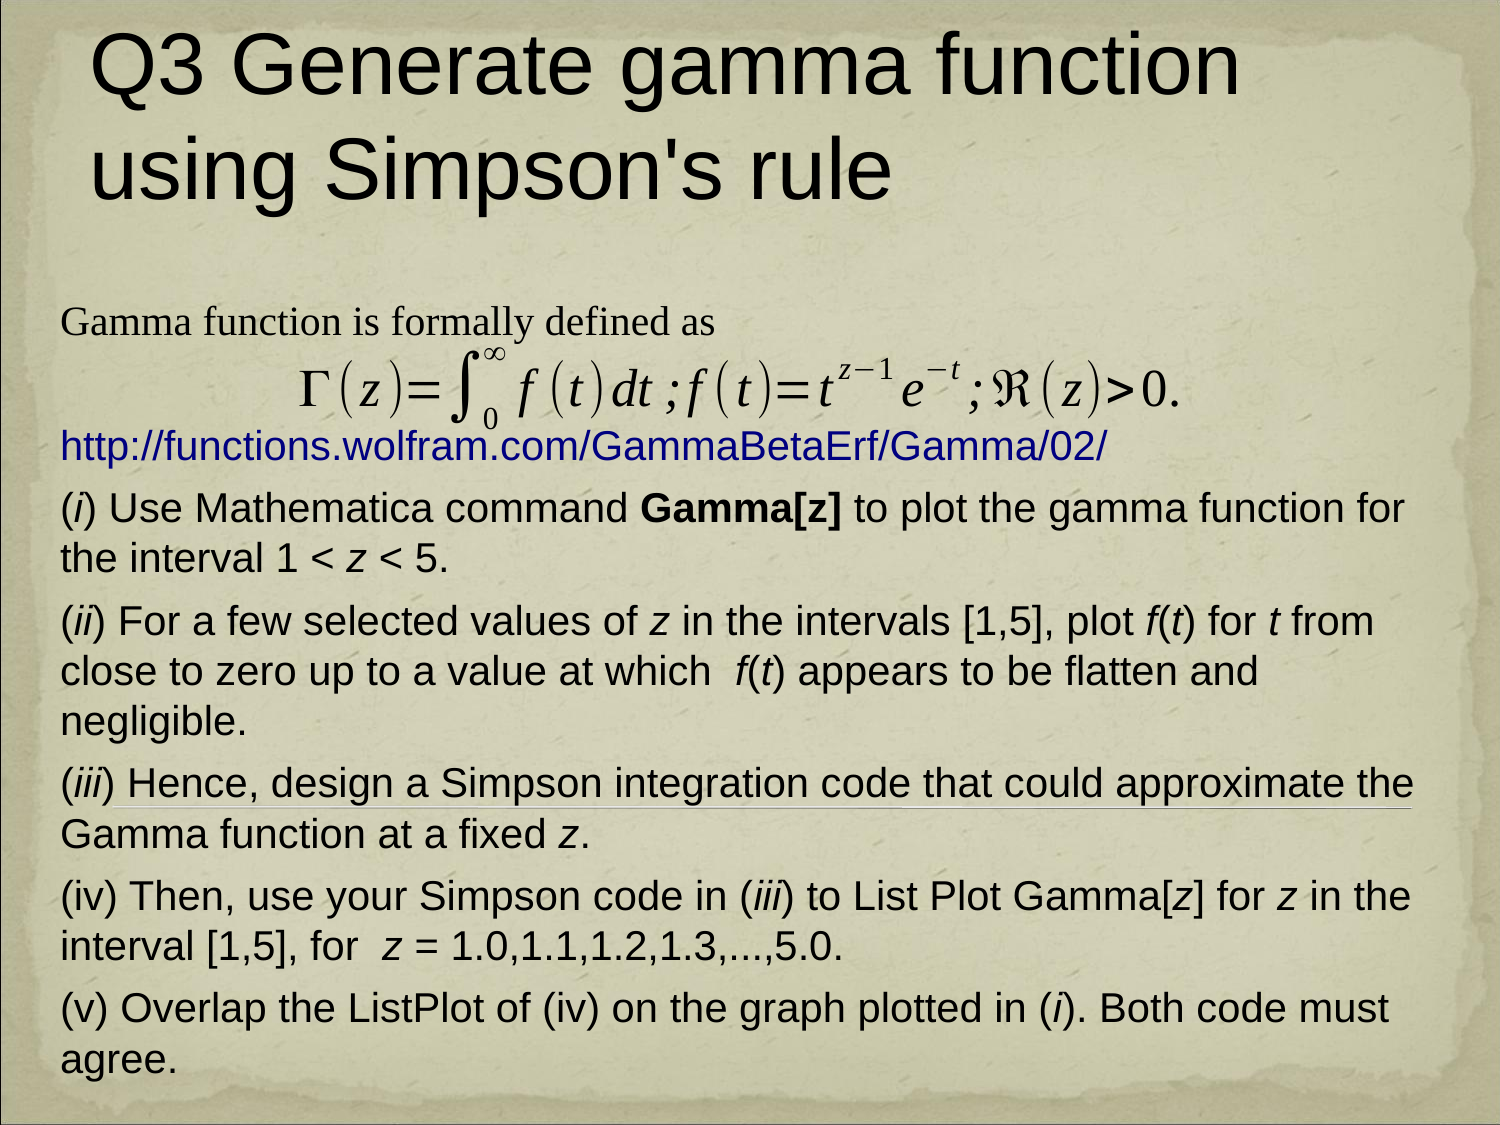

# Q3 Generate gamma function using Simpson's rule
Gamma function is formally defined as
http://functions.wolfram.com/GammaBetaErf/Gamma/02/
(i) Use Mathematica command Gamma[z] to plot the gamma function for the interval 1 < z < 5.
(ii) For a few selected values of z in the intervals [1,5], plot f(t) for t from close to zero up to a value at which f(t) appears to be flatten and negligible.
(iii) Hence, design a Simpson integration code that could approximate the Gamma function at a fixed z.
(iv) Then, use your Simpson code in (iii) to List Plot Gamma[z] for z in the interval [1,5], for z = 1.0,1.1,1.2,1.3,...,5.0.
(v) Overlap the ListPlot of (iv) on the graph plotted in (i). Both code must agree.
.
.